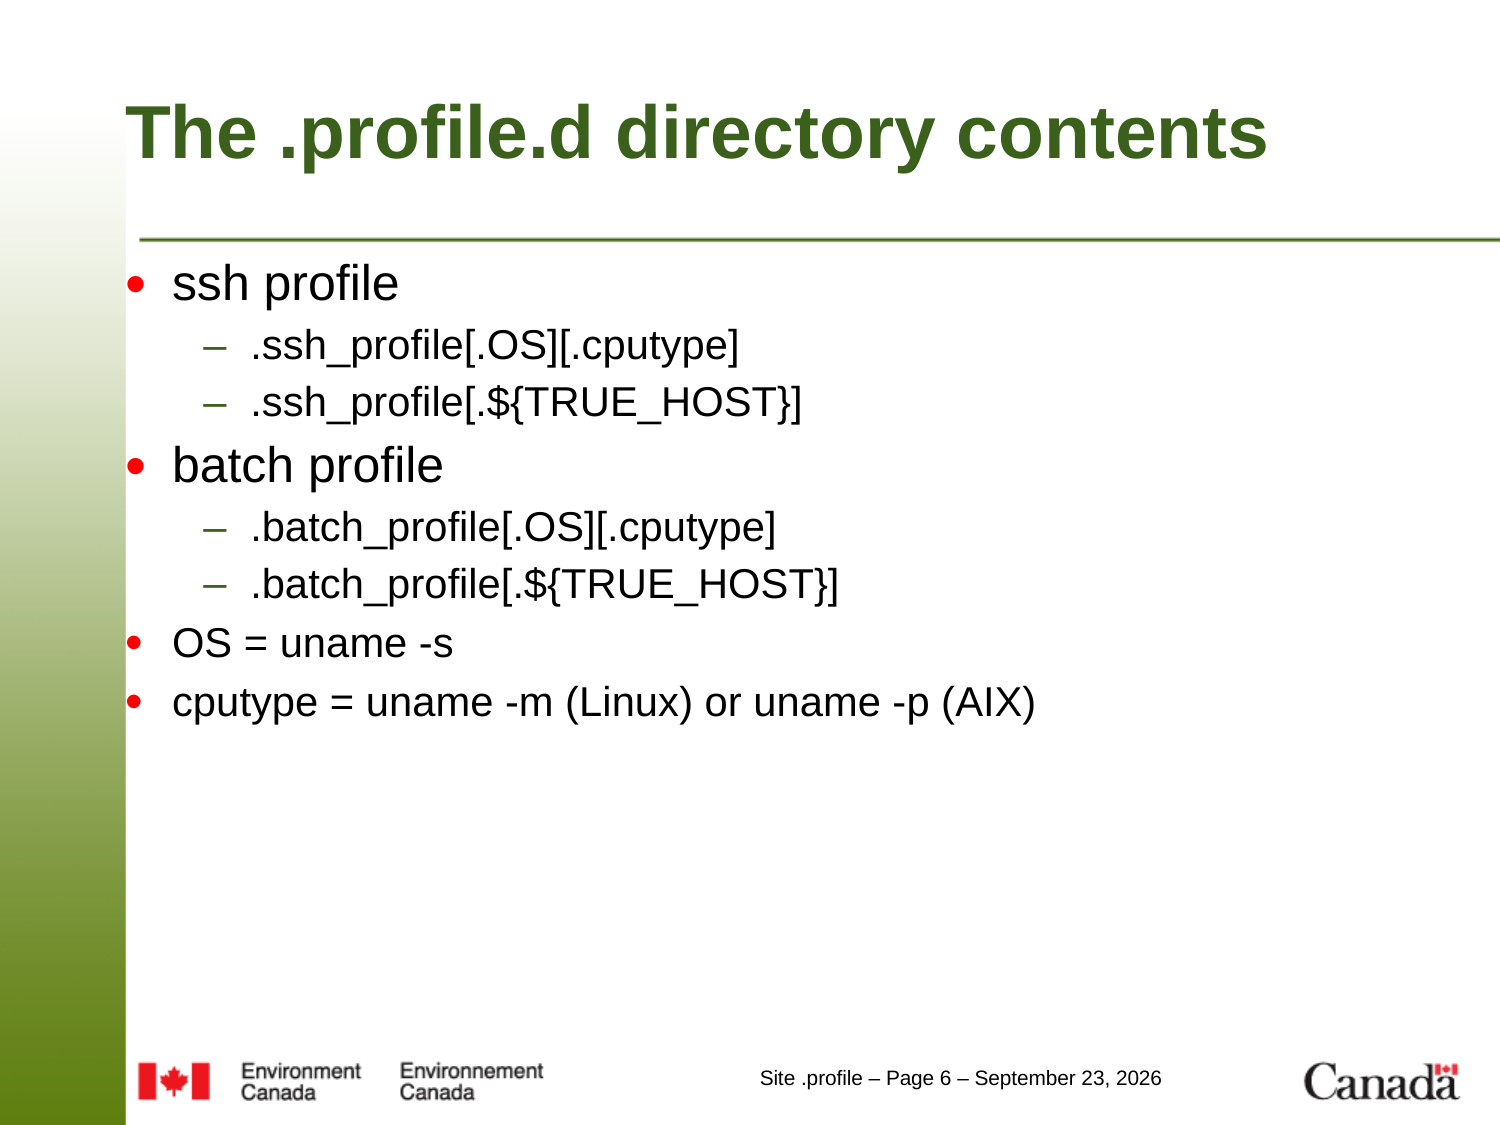

# The .profile.d directory contents
ssh profile
.ssh_profile[.OS][.cputype]
.ssh_profile[.${TRUE_HOST}]
batch profile
.batch_profile[.OS][.cputype]
.batch_profile[.${TRUE_HOST}]
OS = uname -s
cputype = uname -m (Linux) or uname -p (AIX)